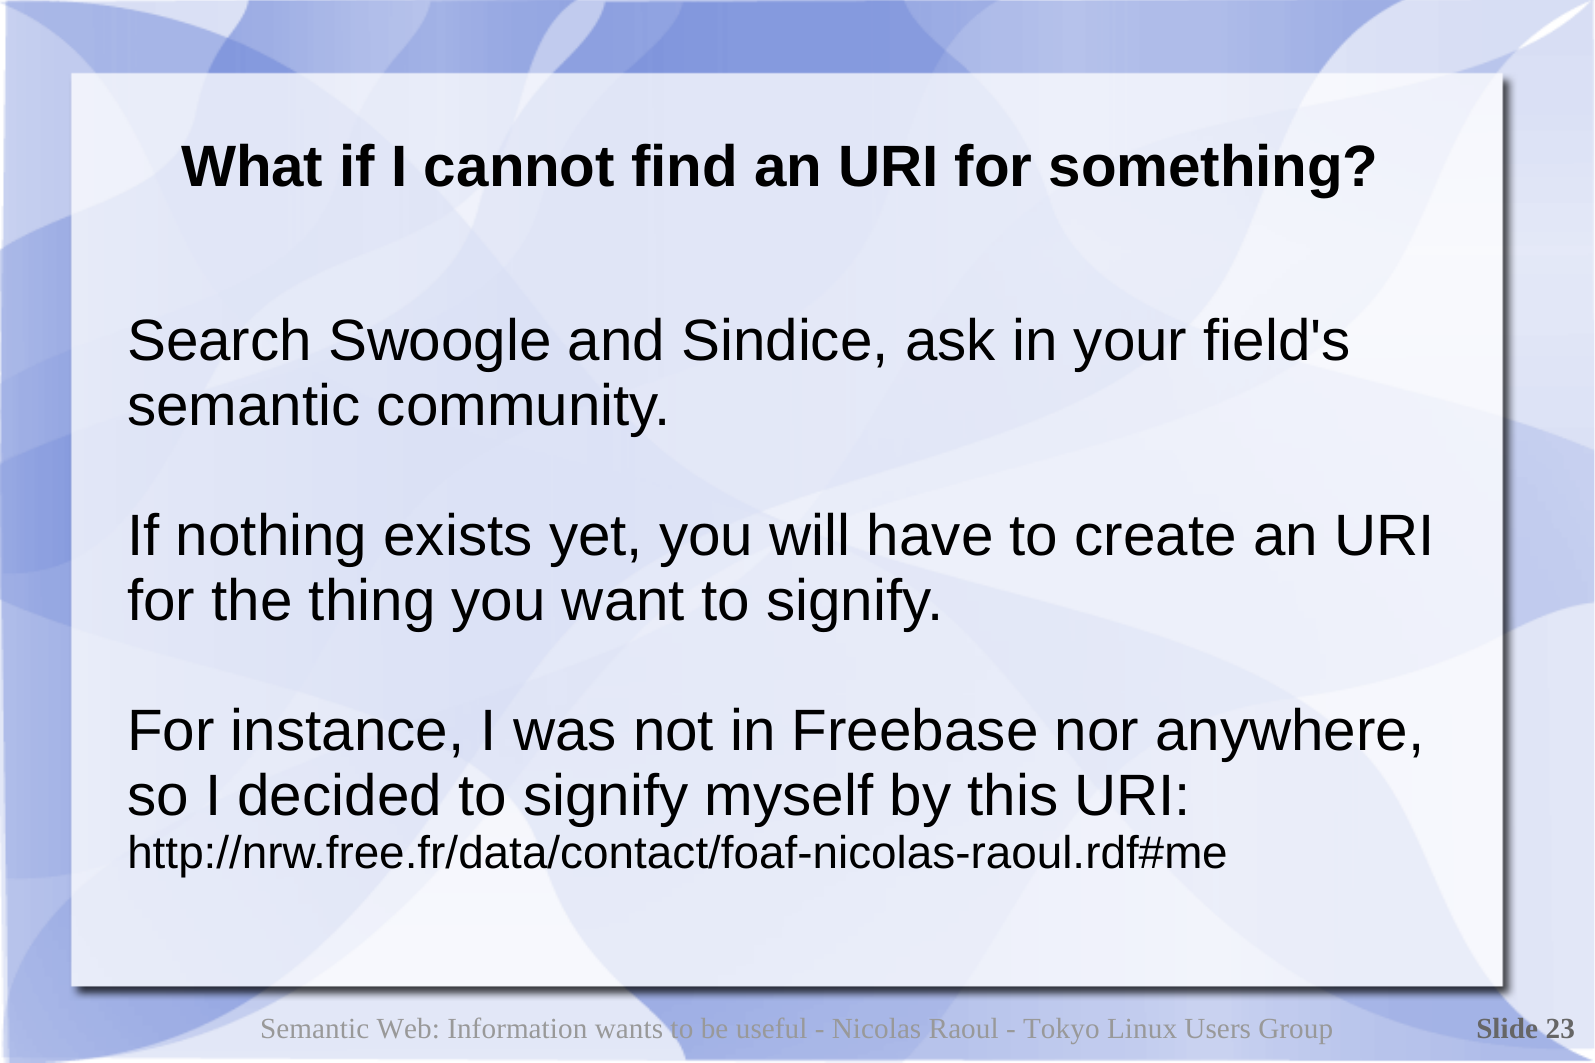

# What if I cannot find an URI for something?
Search Swoogle and Sindice, ask in your field's semantic community.
If nothing exists yet, you will have to create an URI for the thing you want to signify.
For instance, I was not in Freebase nor anywhere, so I decided to signify myself by this URI:
http://nrw.free.fr/data/contact/foaf-nicolas-raoul.rdf#me
Semantic Web: Information wants to be useful - Nicolas Raoul - Tokyo Linux Users Group
23